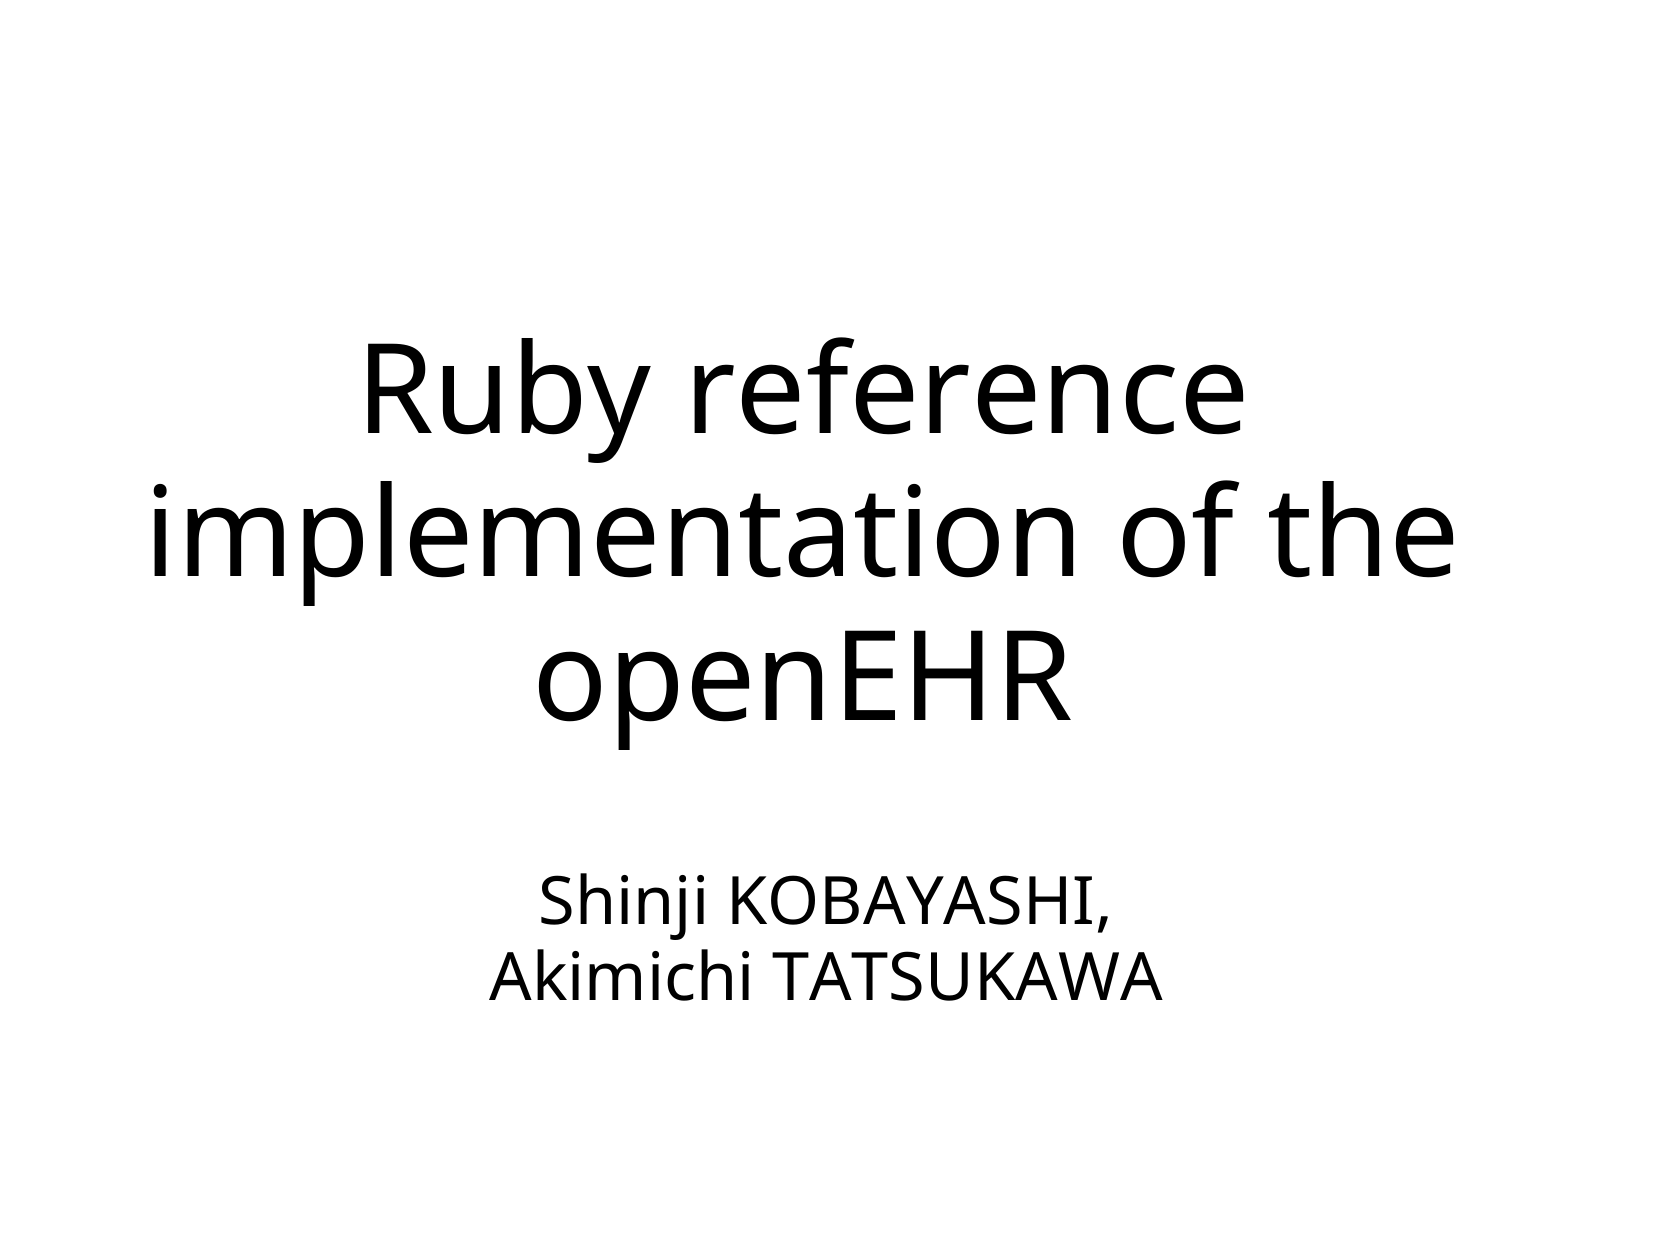

# Ruby reference implementation of the openEHR
Shinji KOBAYASHI,
Akimichi TATSUKAWA